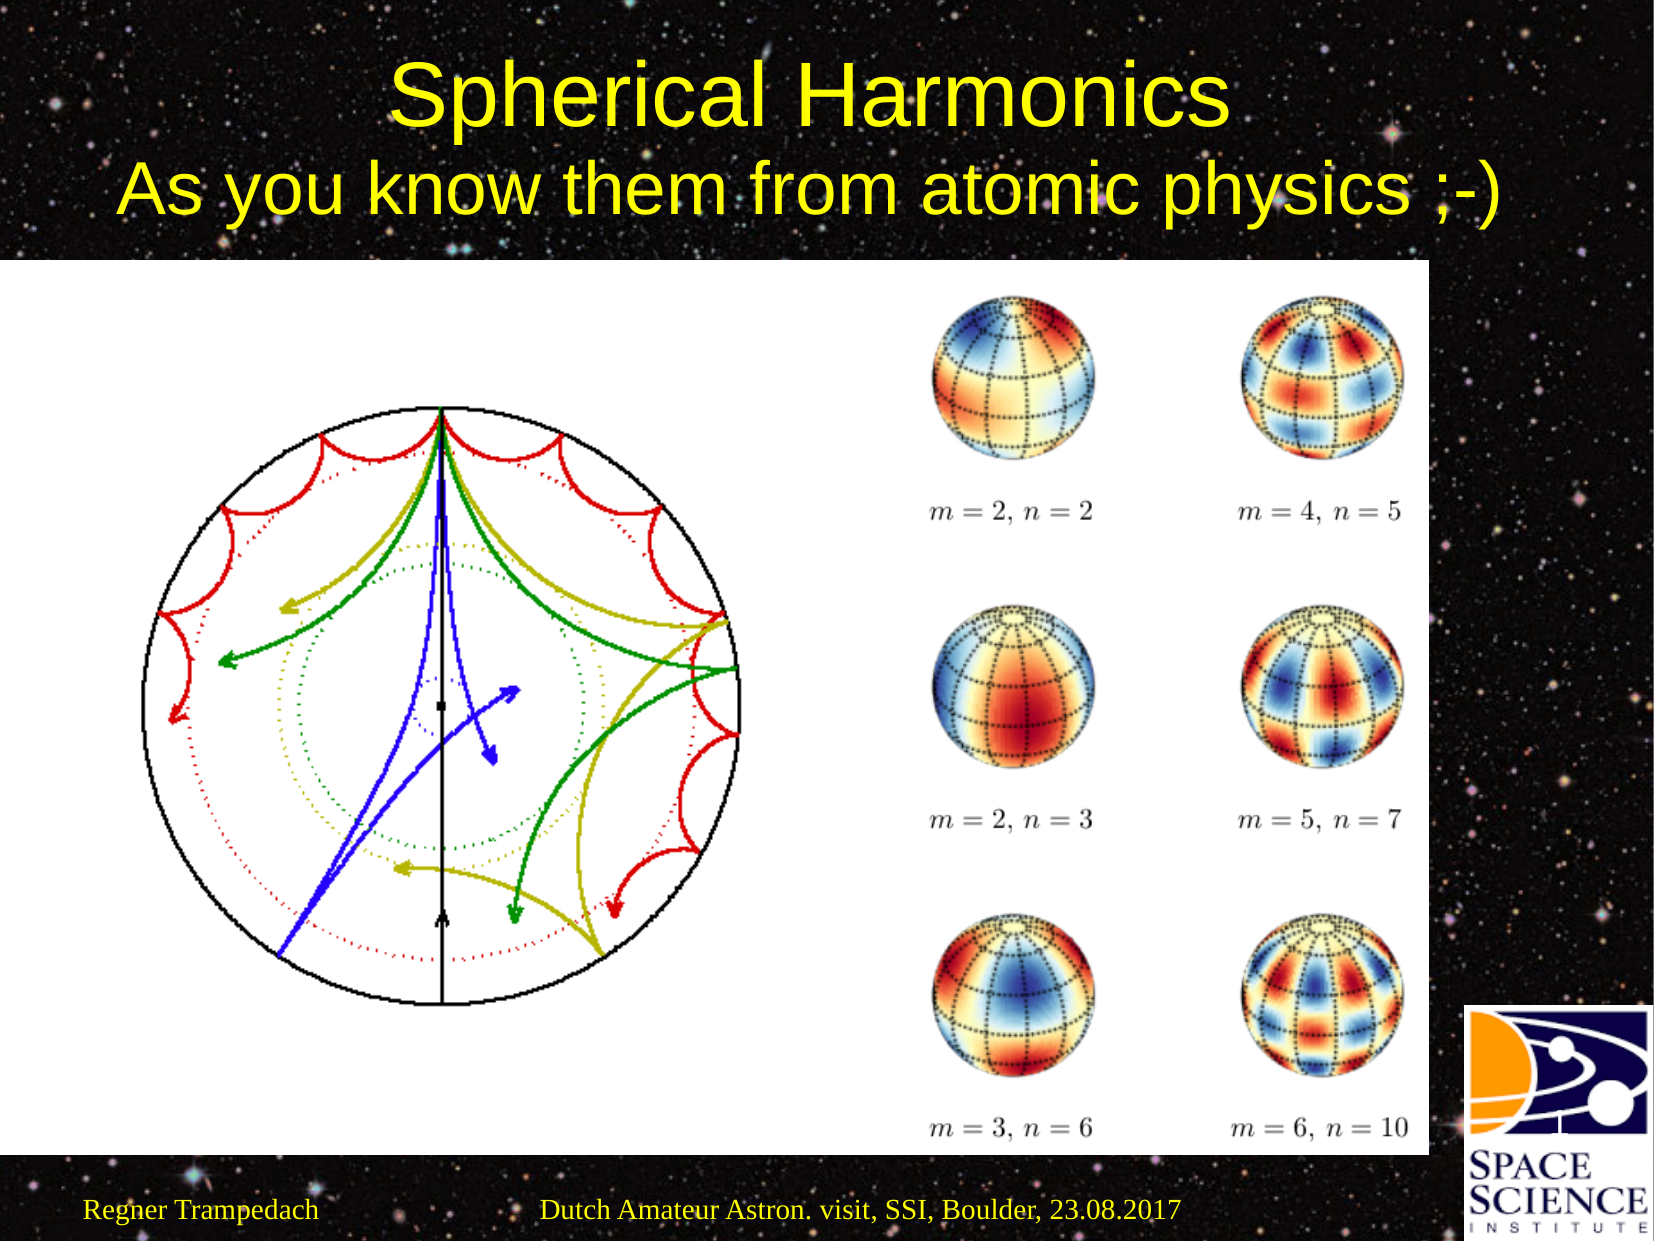

# Spherical Harmonics As you know them from atomic physics ;-)